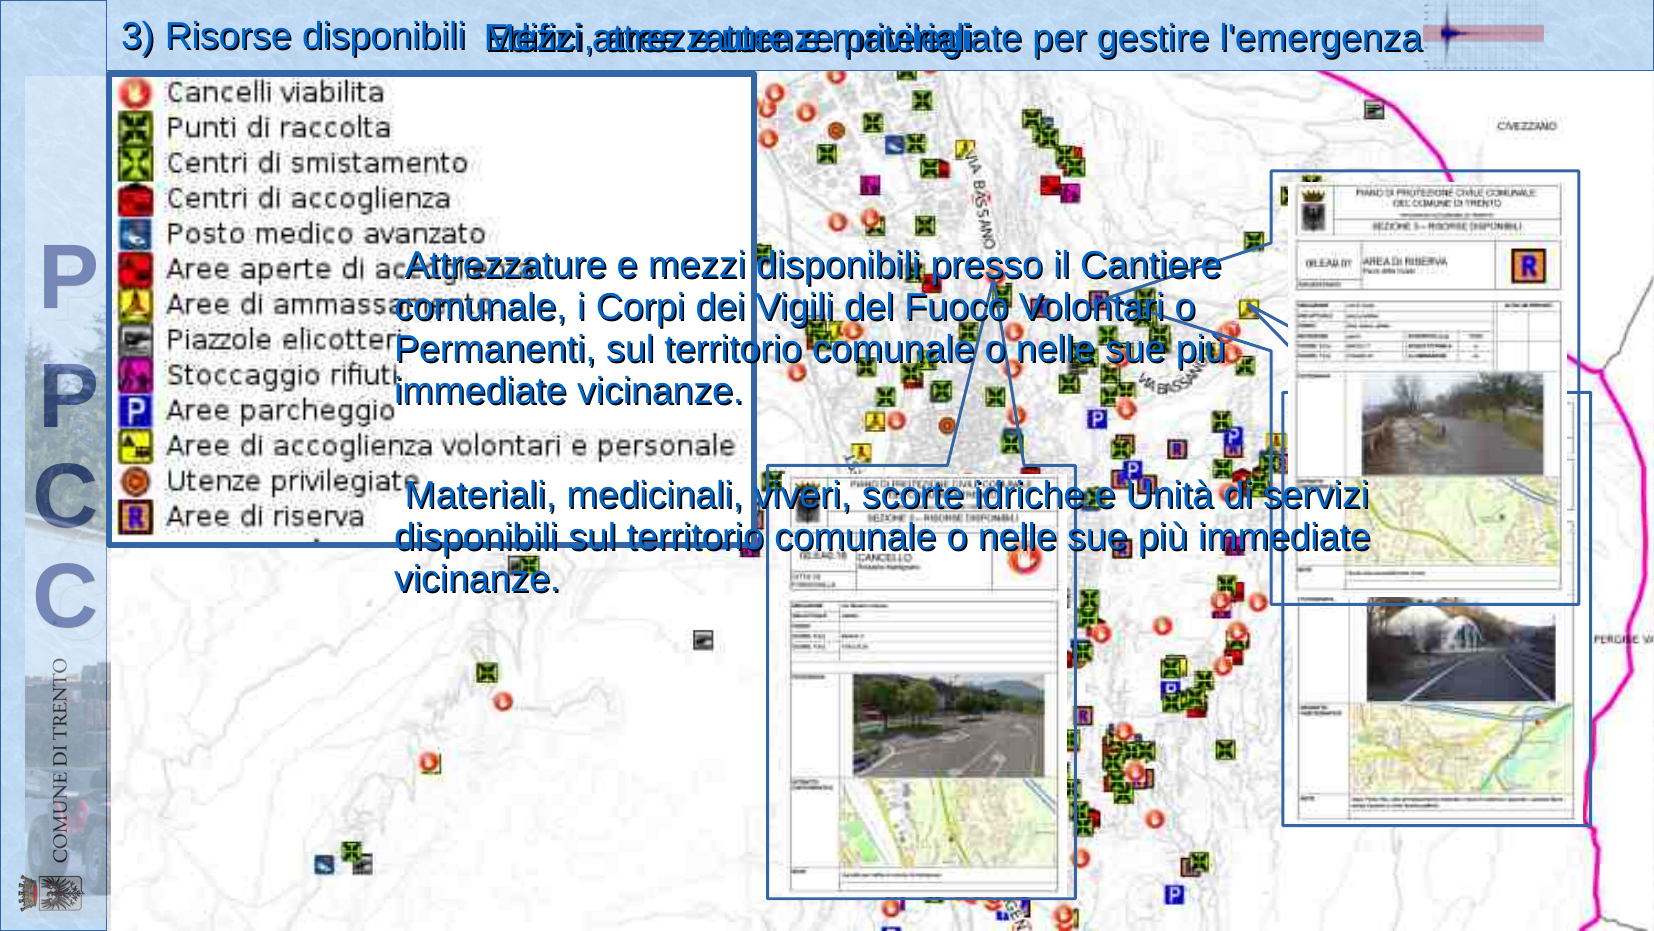

3) Risorse disponibili
Edifici, aree e utenze privilegiate per gestire l'emergenza
Mezzi attrezzature e materiali
 Attrezzature e mezzi disponibili presso il Cantiere comunale, i Corpi dei Vigili del Fuoco Volontari o Permanenti, sul territorio comunale o nelle sue più immediate vicinanze.
 Materiali, medicinali, viveri, scorte idriche e Unità di servizi disponibili sul territorio comunale o nelle sue più immediate vicinanze.
17